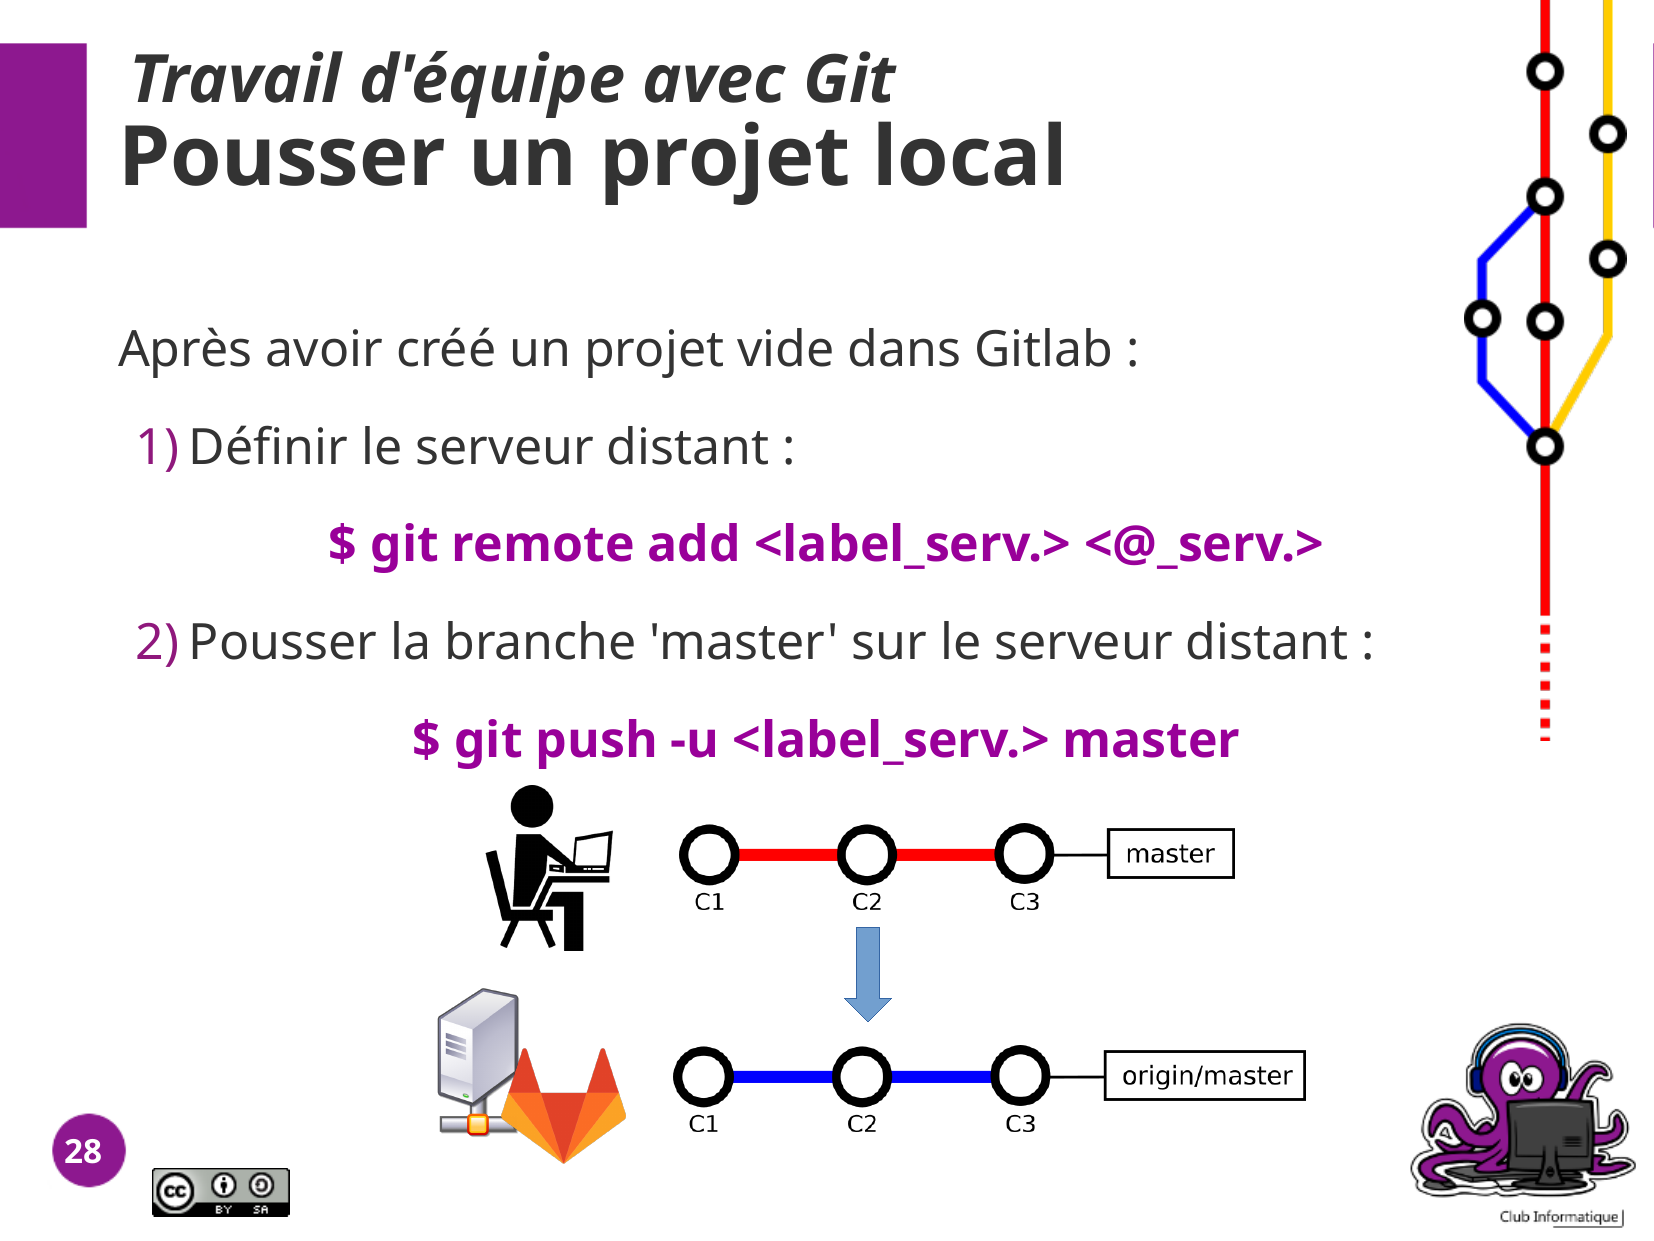

Travail d'équipe avec Git
Pousser un projet local
# Après avoir créé un projet vide dans Gitlab :
Définir le serveur distant :
$ git remote add <label_serv.> <@_serv.>
Pousser la branche 'master' sur le serveur distant :
$ git push -u <label_serv.> master
28